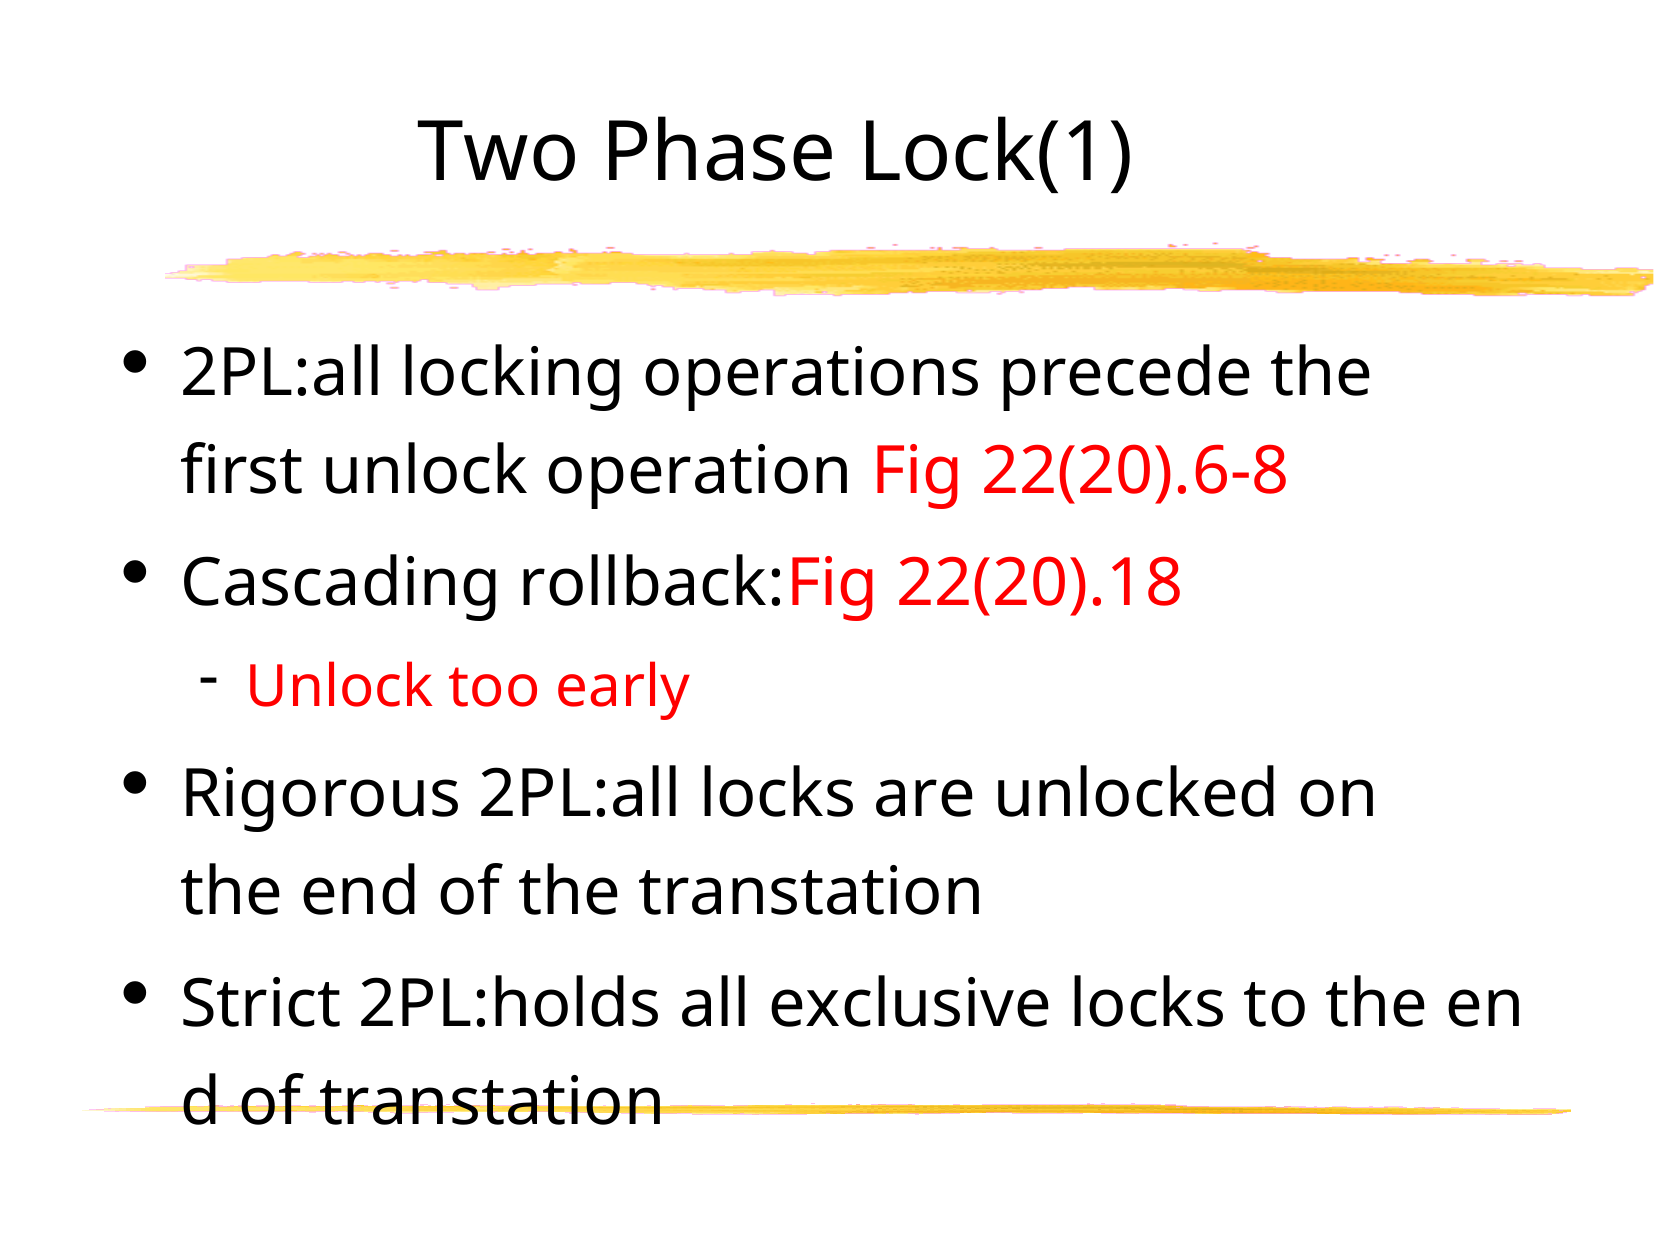

# Two Phase Lock(1)
2PL:all locking operations precede the
first unlock operation Fig 22(20).6-8
Cascading rollback:Fig 22(20).18
Unlock too early
Rigorous 2PL:all locks are unlocked on
the end of the transtation
Strict 2PL:holds all exclusive locks to the end of transtation